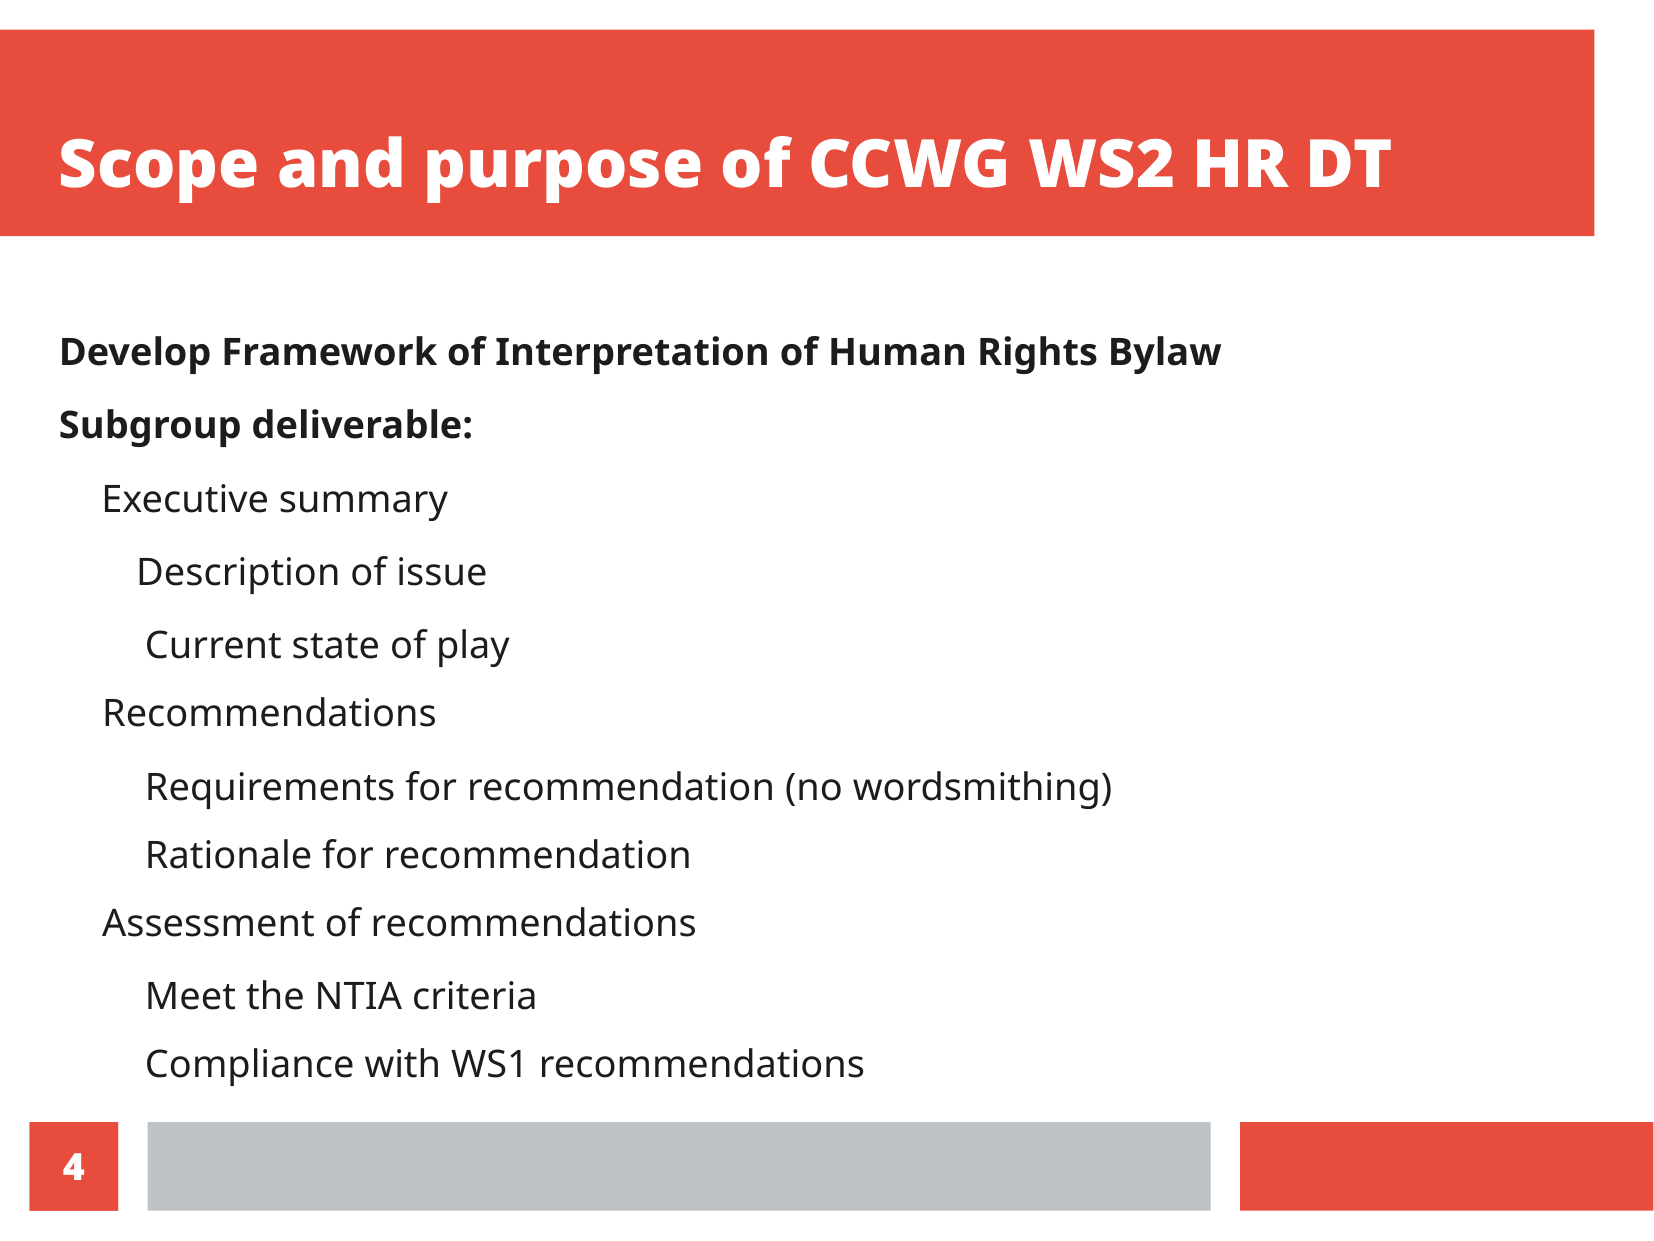

# Scope and purpose of CCWG WS2 HR DT
Develop Framework of Interpretation of Human Rights Bylaw
Subgroup deliverable:
 Executive summary
 	 Description of issue
Current state of play
Recommendations
Requirements for recommendation (no wordsmithing)
Rationale for recommendation
Assessment of recommendations
Meet the NTIA criteria
Compliance with WS1 recommendations
4